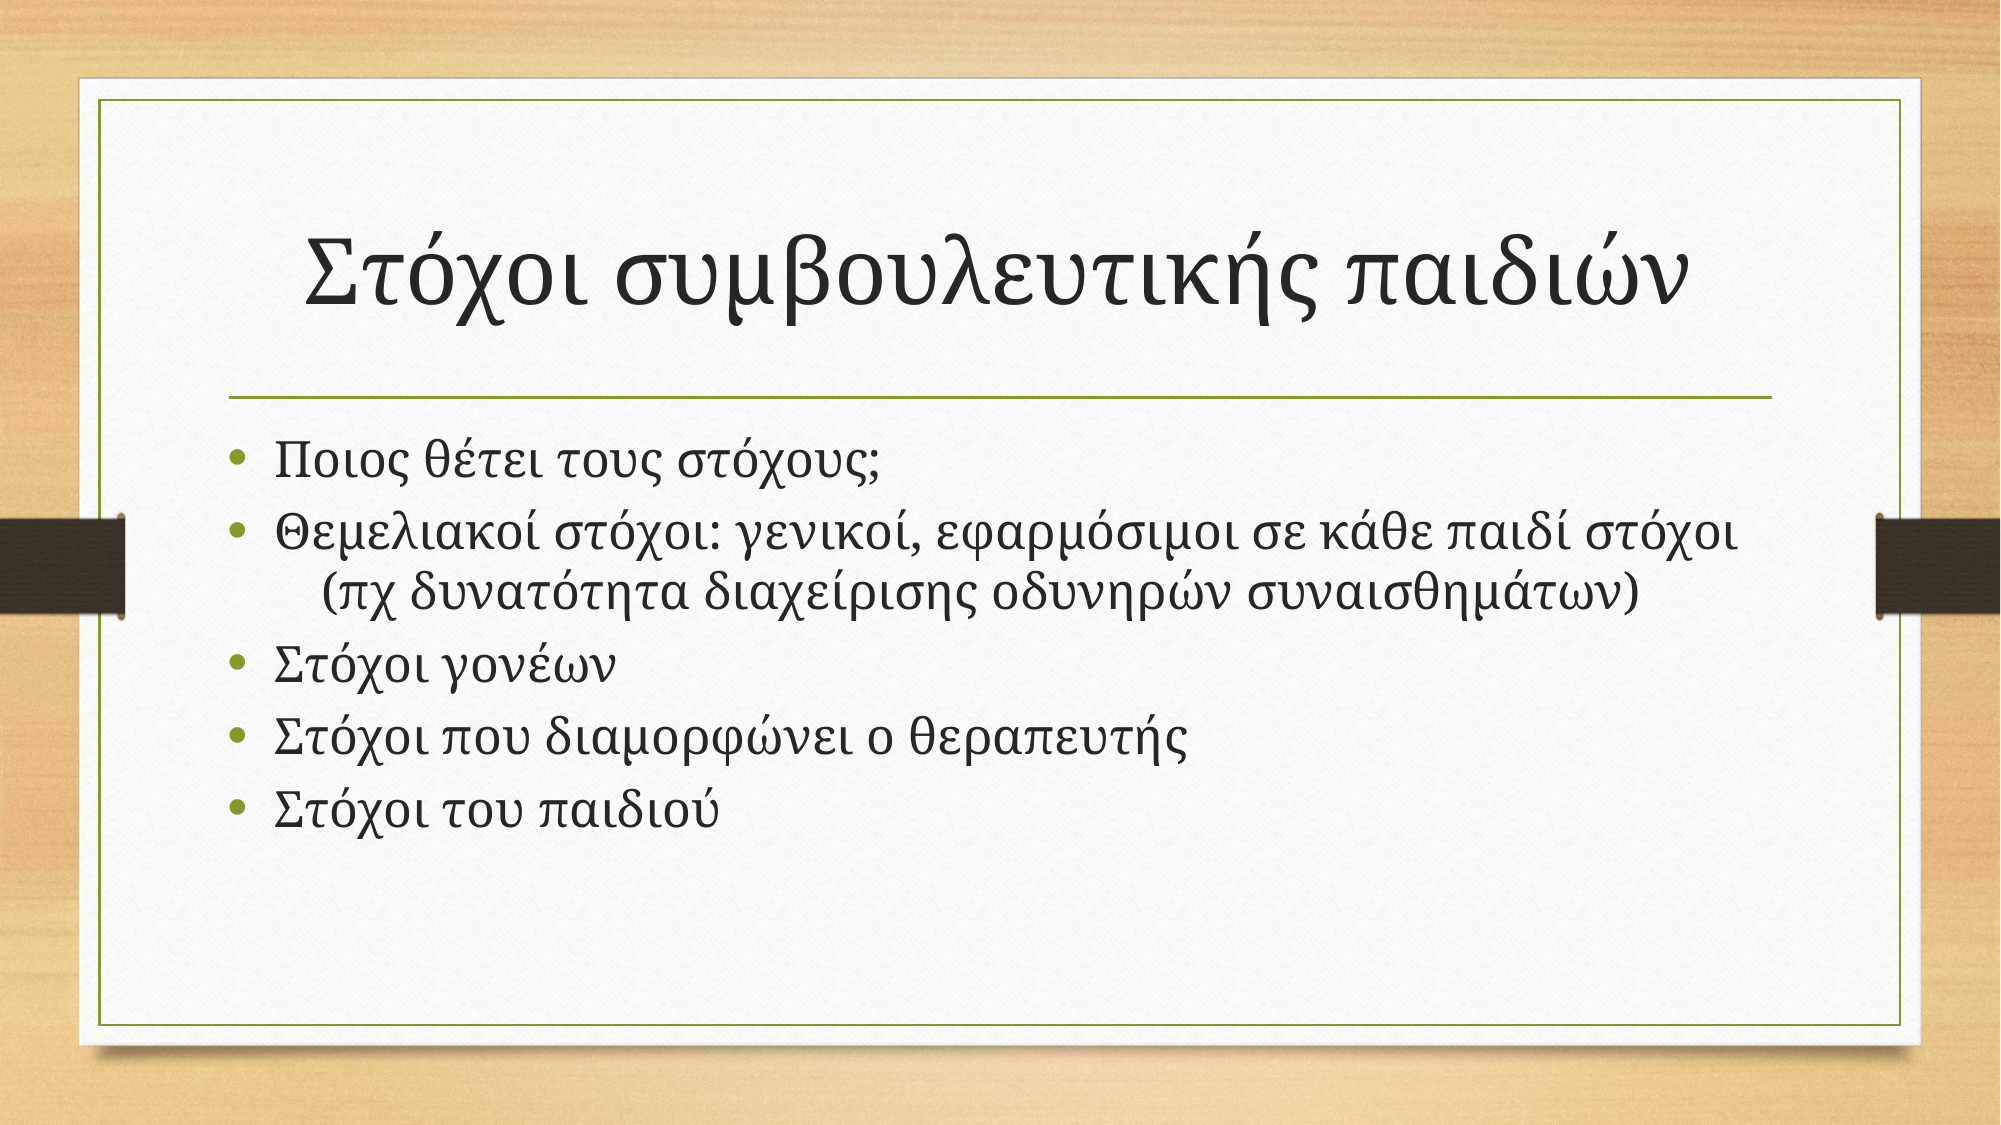

# Στόχοι συμβουλευτικής παιδιών
Ποιος θέτει τους στόχους;
Θεμελιακοί στόχοι: γενικοί, εφαρμόσιμοι σε κάθε παιδί στόχοι (πχ δυνατότητα διαχείρισης οδυνηρών συναισθημάτων)
Στόχοι γονέων
Στόχοι που διαμορφώνει ο θεραπευτής
Στόχοι του παιδιού